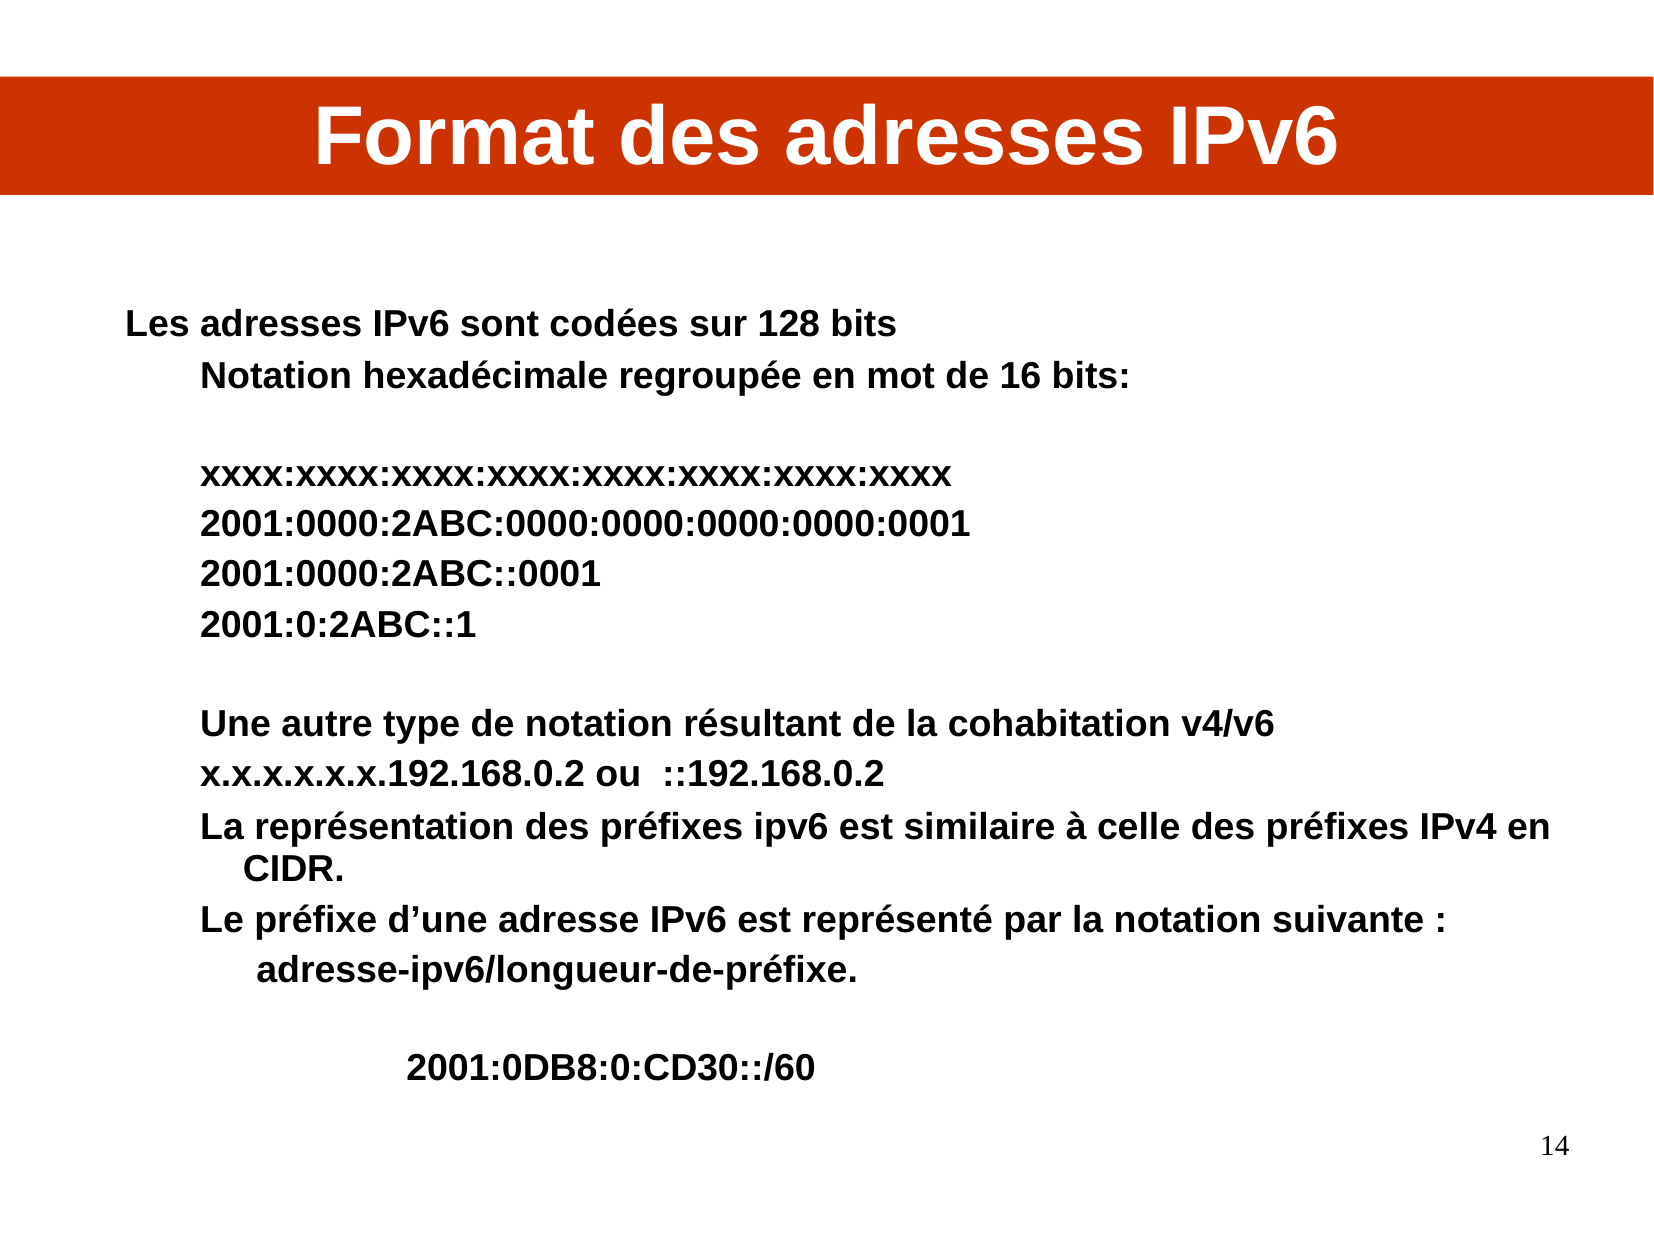

# Format des adresses IPv6
Les adresses IPv6 sont codées sur 128 bits
Notation hexadécimale regroupée en mot de 16 bits:
xxxx:xxxx:xxxx:xxxx:xxxx:xxxx:xxxx:xxxx
2001:0000:2ABC:0000:0000:0000:0000:0001
2001:0000:2ABC::0001
2001:0:2ABC::1
Une autre type de notation résultant de la cohabitation v4/v6
x.x.x.x.x.x.192.168.0.2 ou ::192.168.0.2
La représentation des préfixes ipv6 est similaire à celle des préfixes IPv4 en CIDR.
Le préfixe d’une adresse IPv6 est représenté par la notation suivante :
		adresse-ipv6/longueur-de-préfixe.
				2001:0DB8:0:CD30::/60